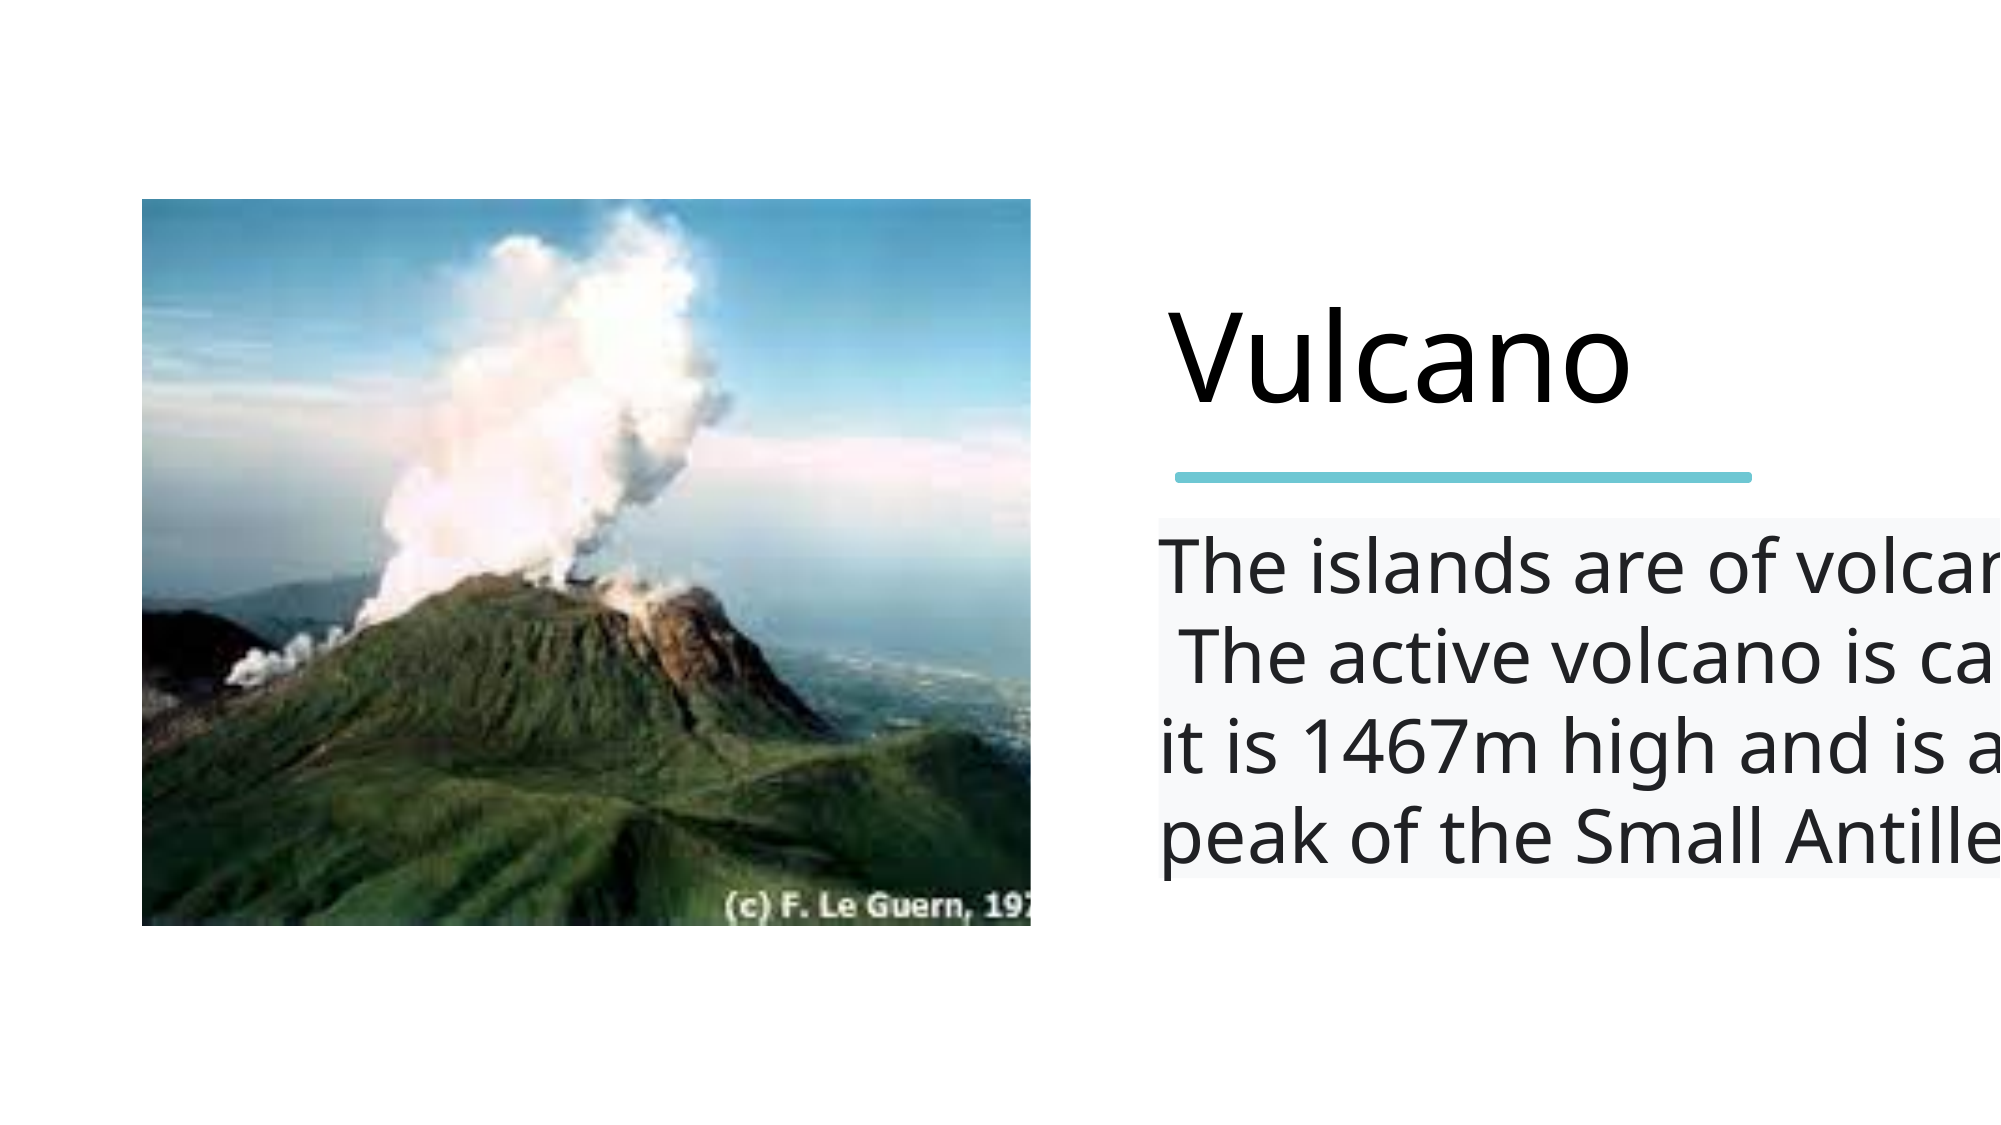

# Vulcano
The islands are of volcanic origin.
 The active volcano is called Soutriere,
it is 1467m high and is also the highest
peak of the Small Antilles.